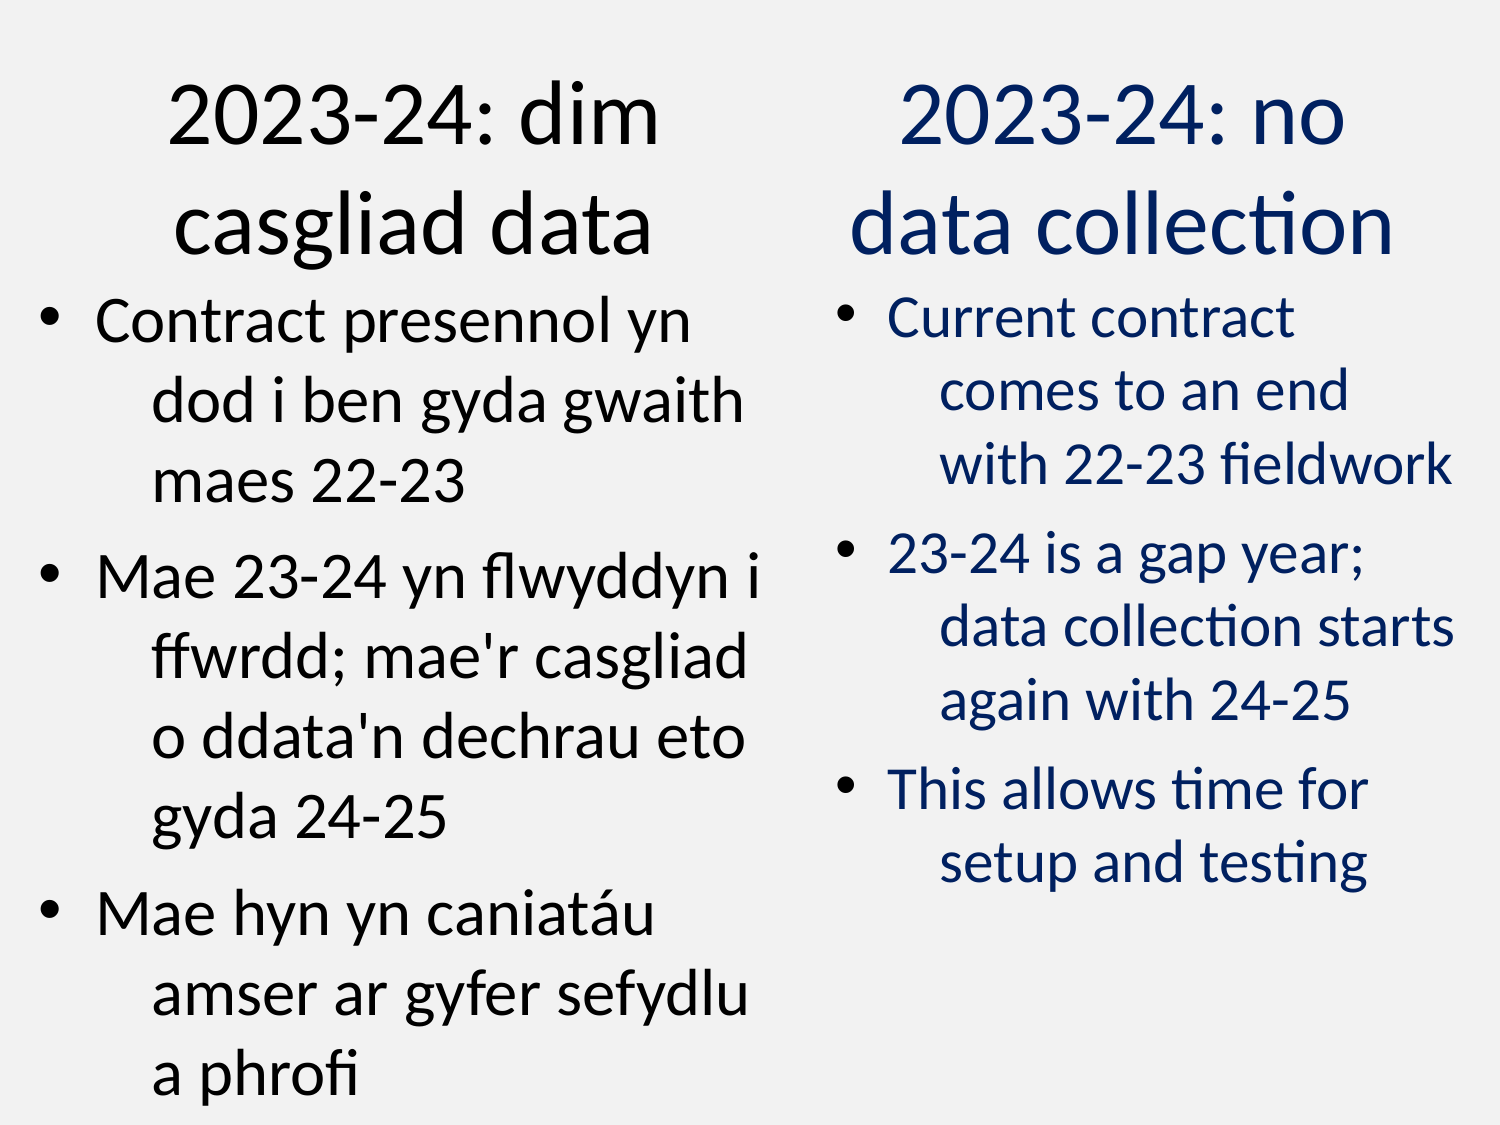

2023-24: dim casgliad data
2023-24: no data collection
Contract presennol yn dod i ben gyda gwaith maes 22-23
Mae 23-24 yn flwyddyn i ffwrdd; mae'r casgliad o ddata'n dechrau eto gyda 24-25
Mae hyn yn caniatáu amser ar gyfer sefydlu a phrofi
# Current contract comes to an end with 22-23 fieldwork
23-24 is a gap year; data collection starts again with 24-25
This allows time for setup and testing